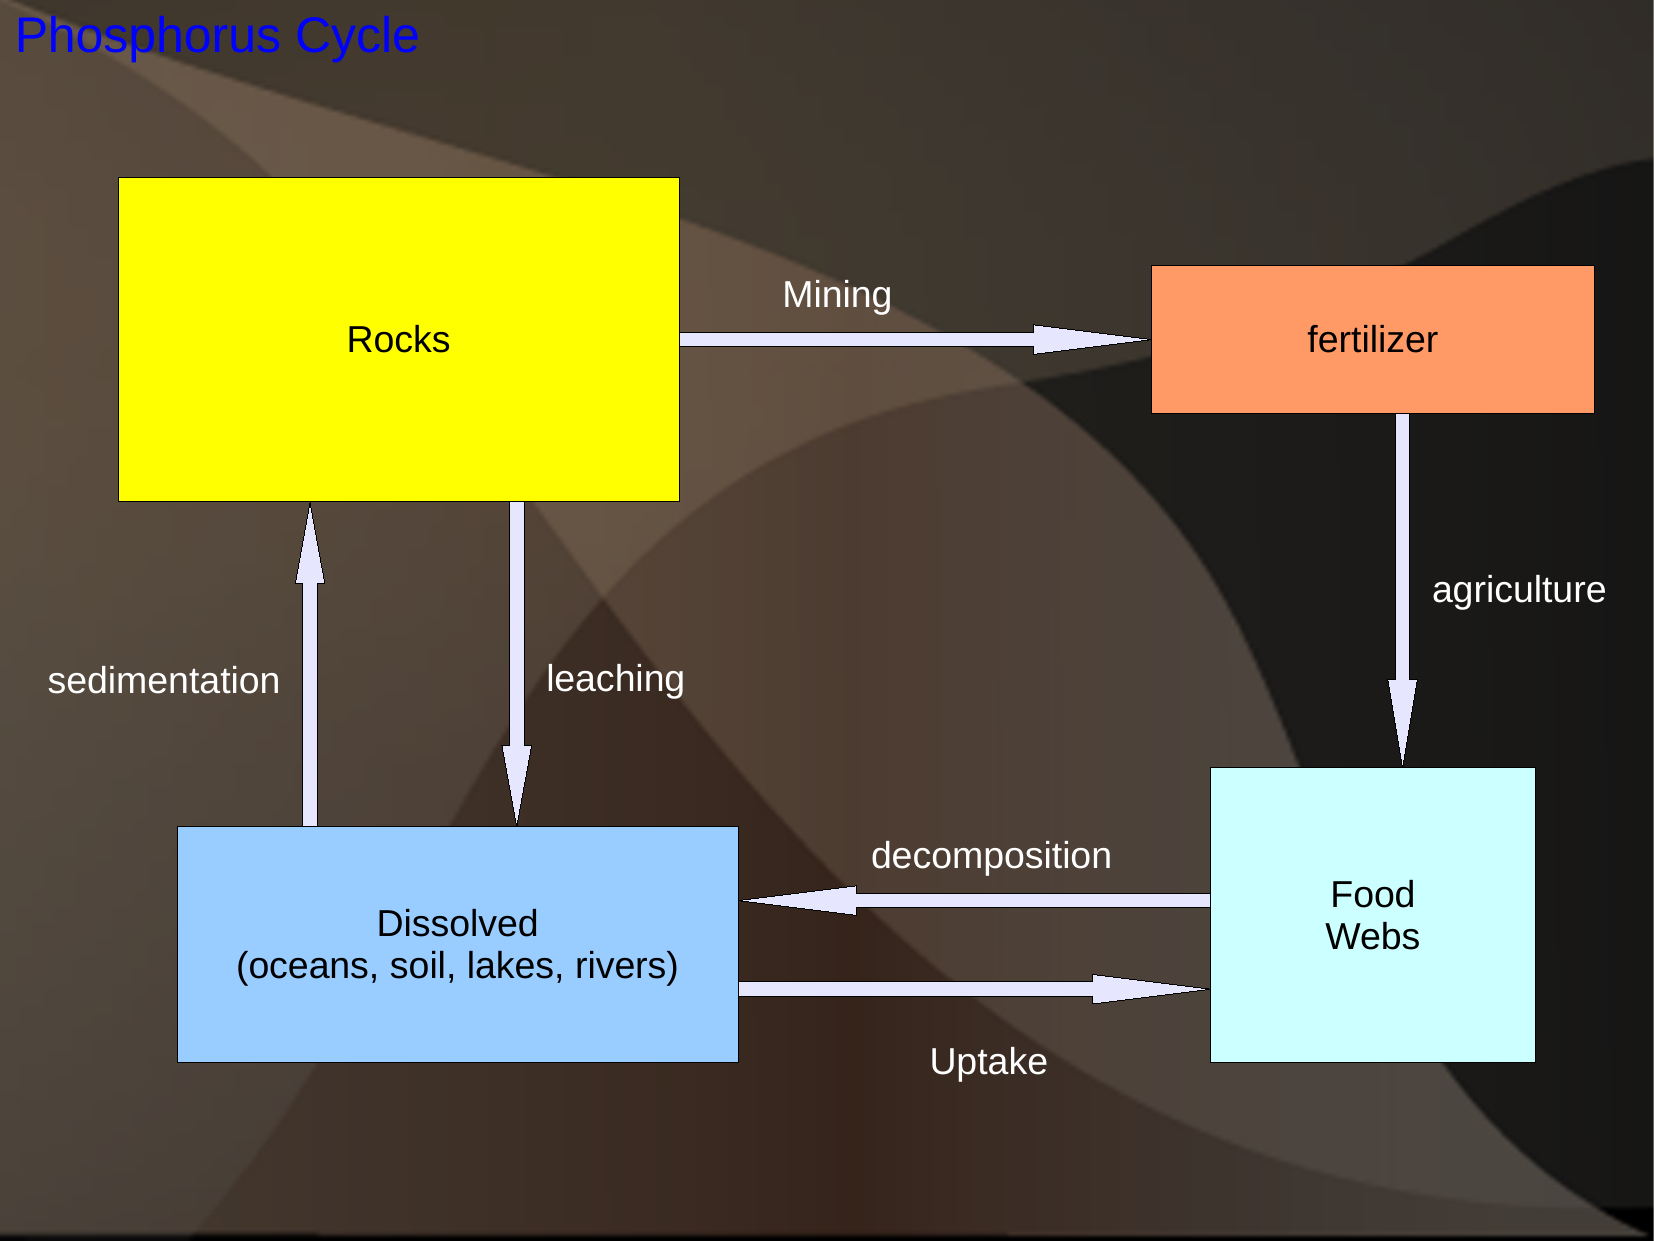

Phosphorus Cycle
Rocks
Mining
fertilizer
agriculture
leaching
sedimentation
Food
Webs
Dissolved
(oceans, soil, lakes, rivers)
decomposition
Uptake